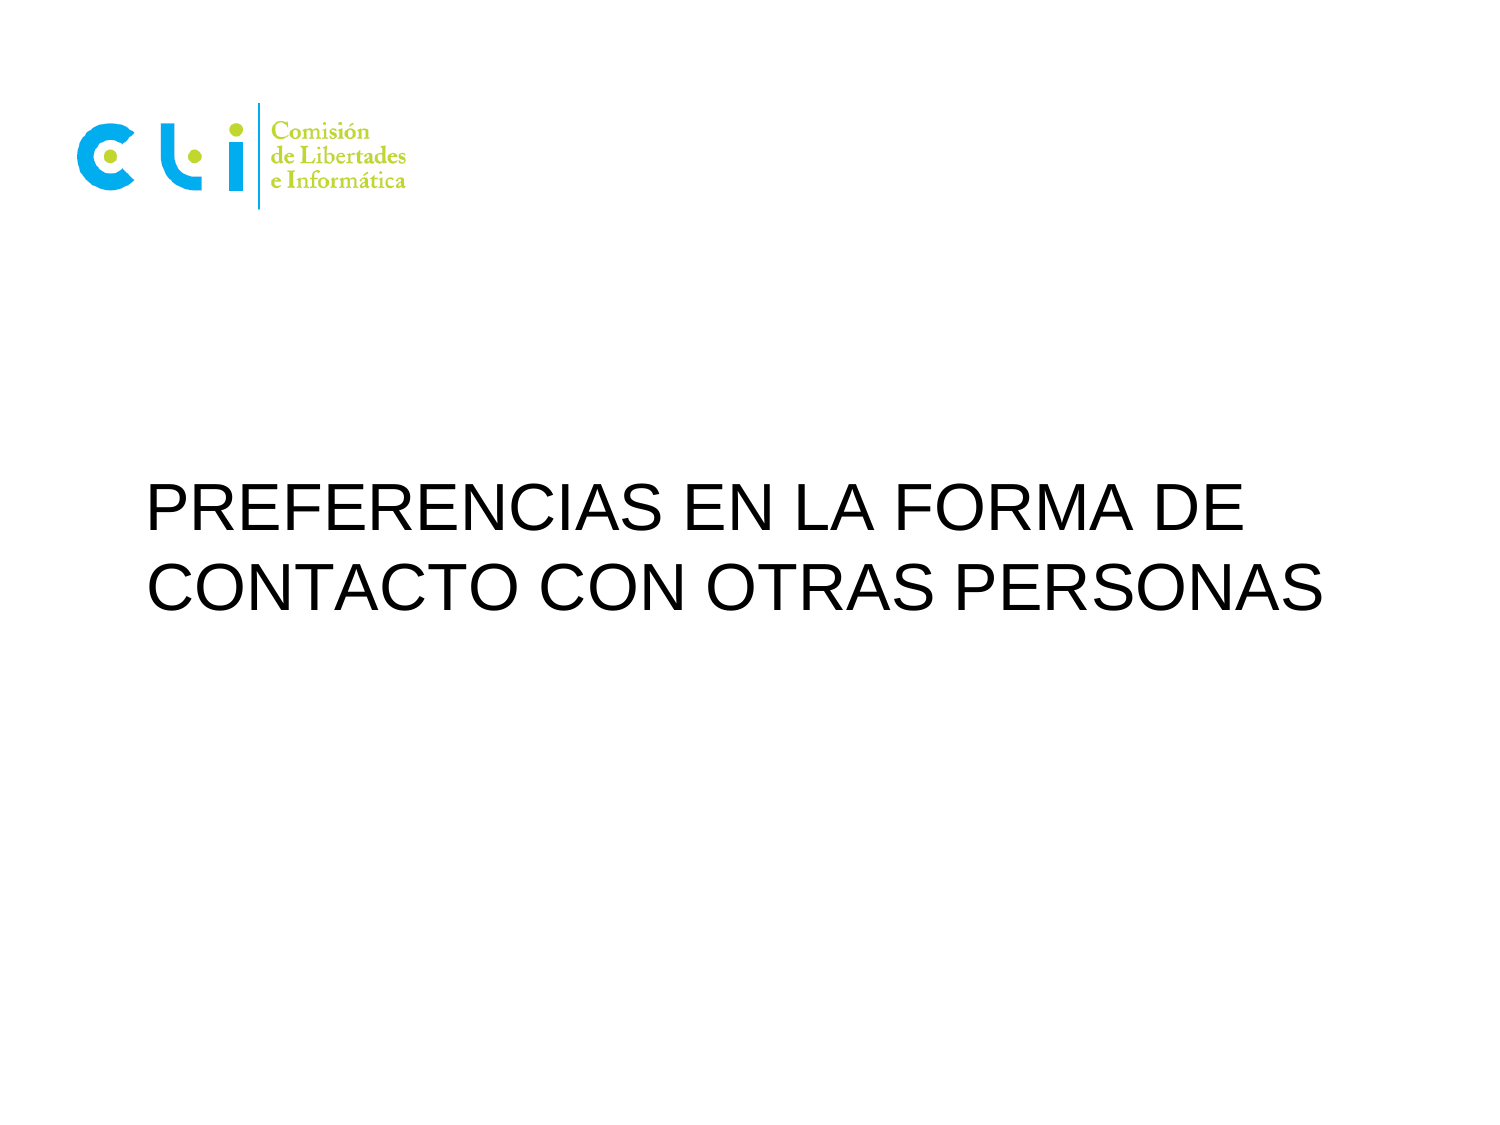

# PREFERENCIAS EN LA FORMA DE CONTACTO CON OTRAS PERSONAS